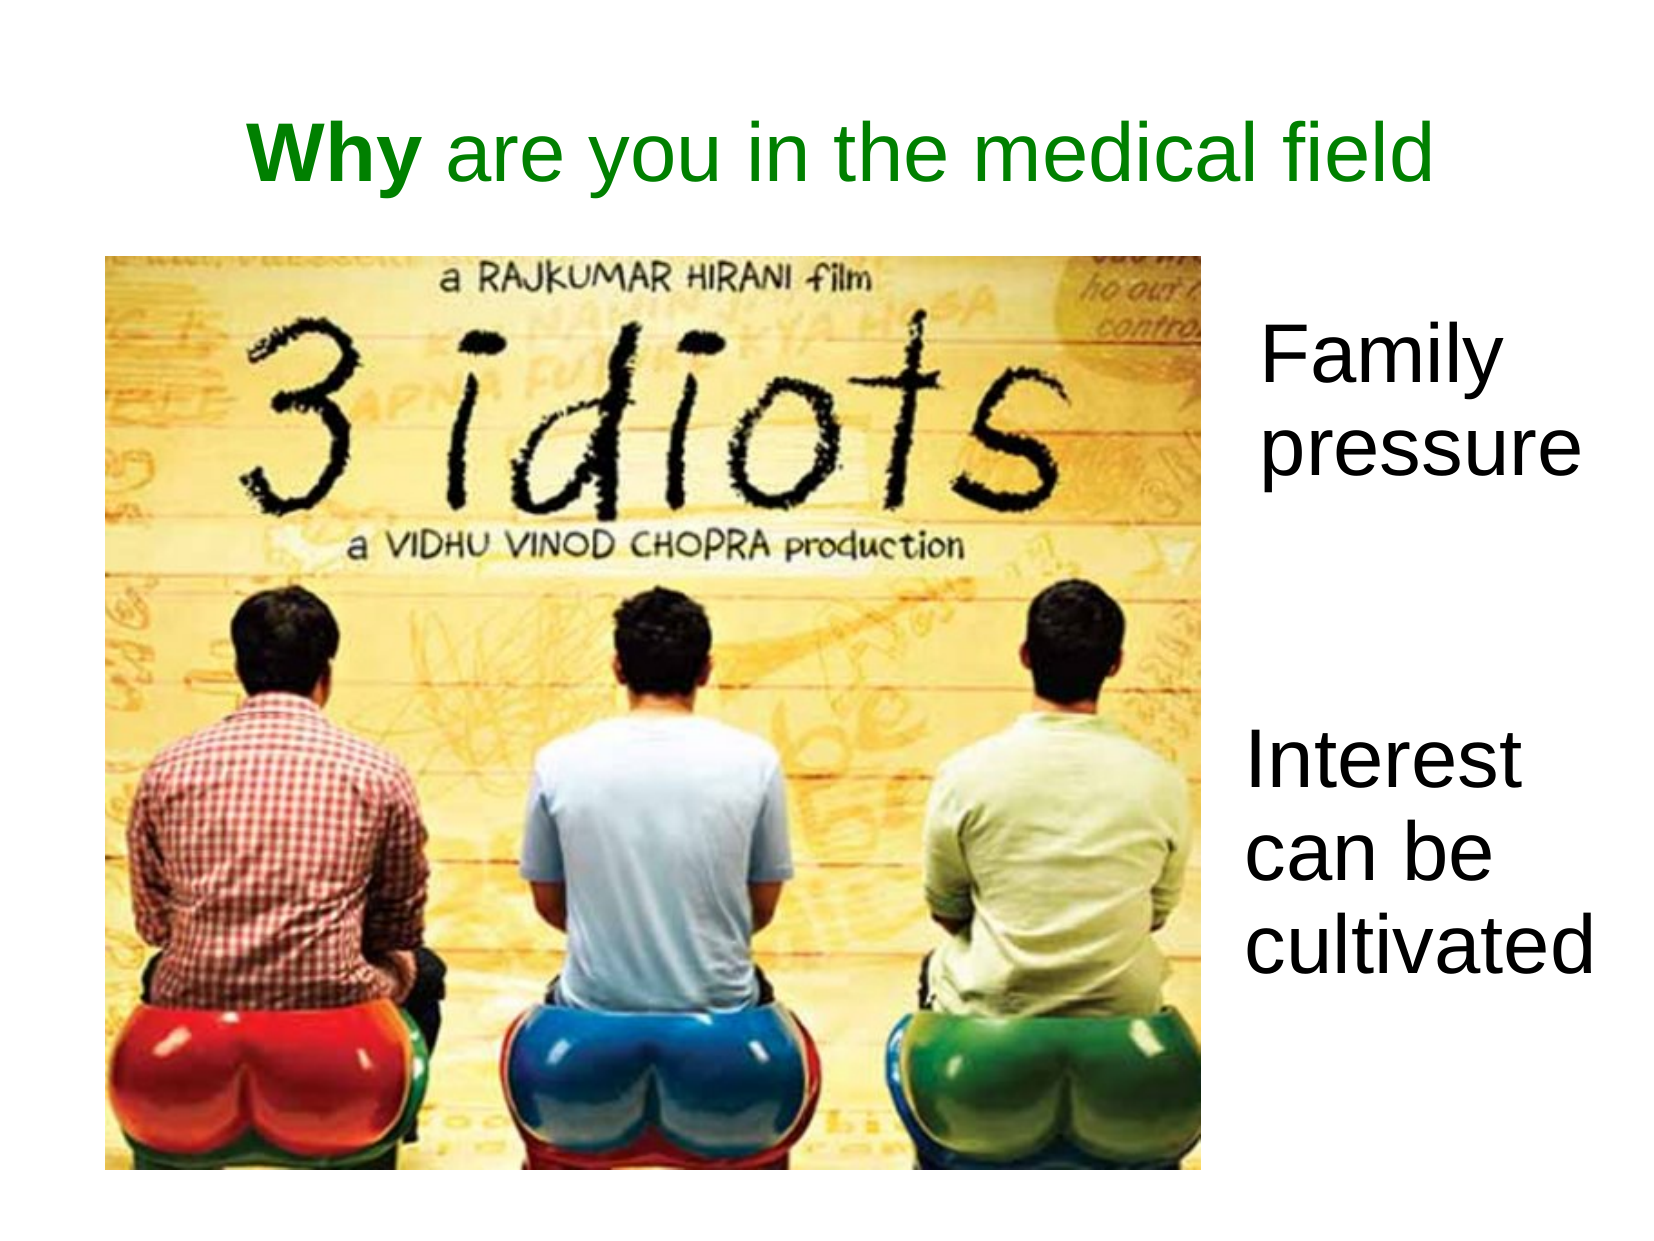

# Why are you in the medical field
Family pressure
Interest
can be cultivated